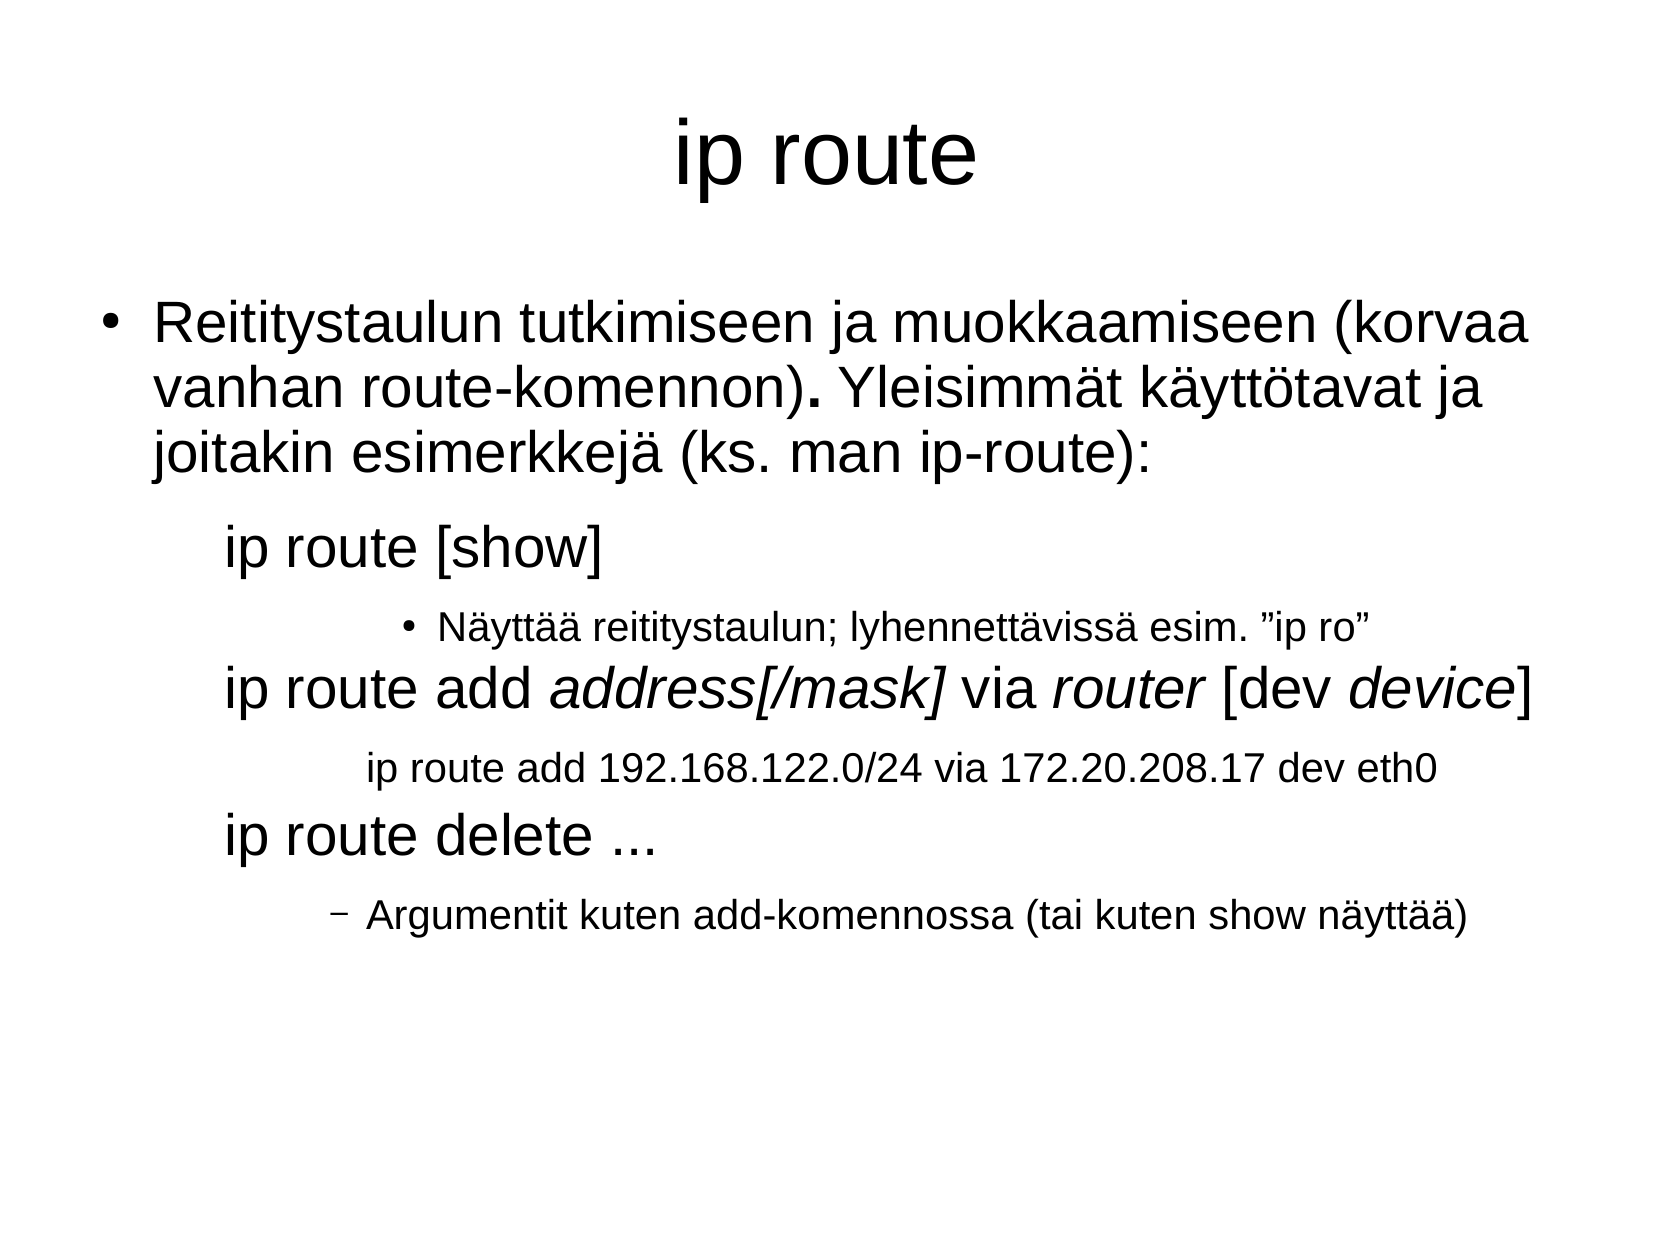

# ip route
Reititystaulun tutkimiseen ja muokkaamiseen (korvaa vanhan route-komennon). Yleisimmät käyttötavat ja joitakin esimerkkejä (ks. man ip-route):
ip route [show]
Näyttää reititystaulun; lyhennettävissä esim. ”ip ro”
ip route add address[/mask] via router [dev device]
ip route add 192.168.122.0/24 via 172.20.208.17 dev eth0
ip route delete ...
Argumentit kuten add-komennossa (tai kuten show näyttää)